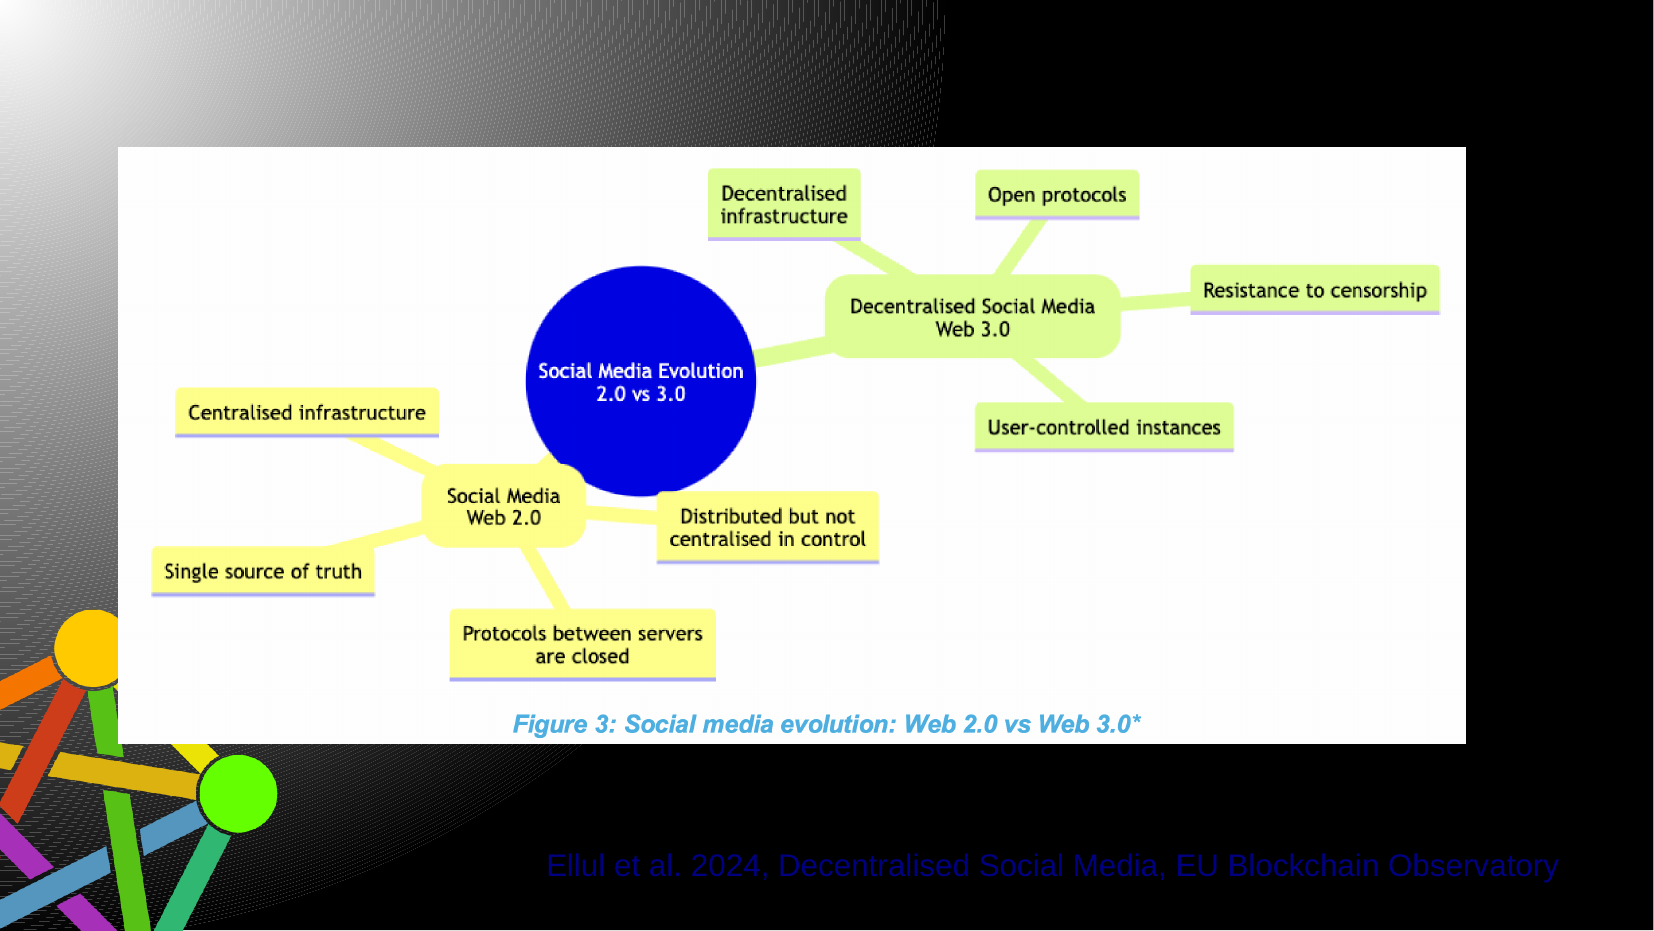

Ellul et al. 2024, Decentralised Social Media, EU Blockchain Observatory